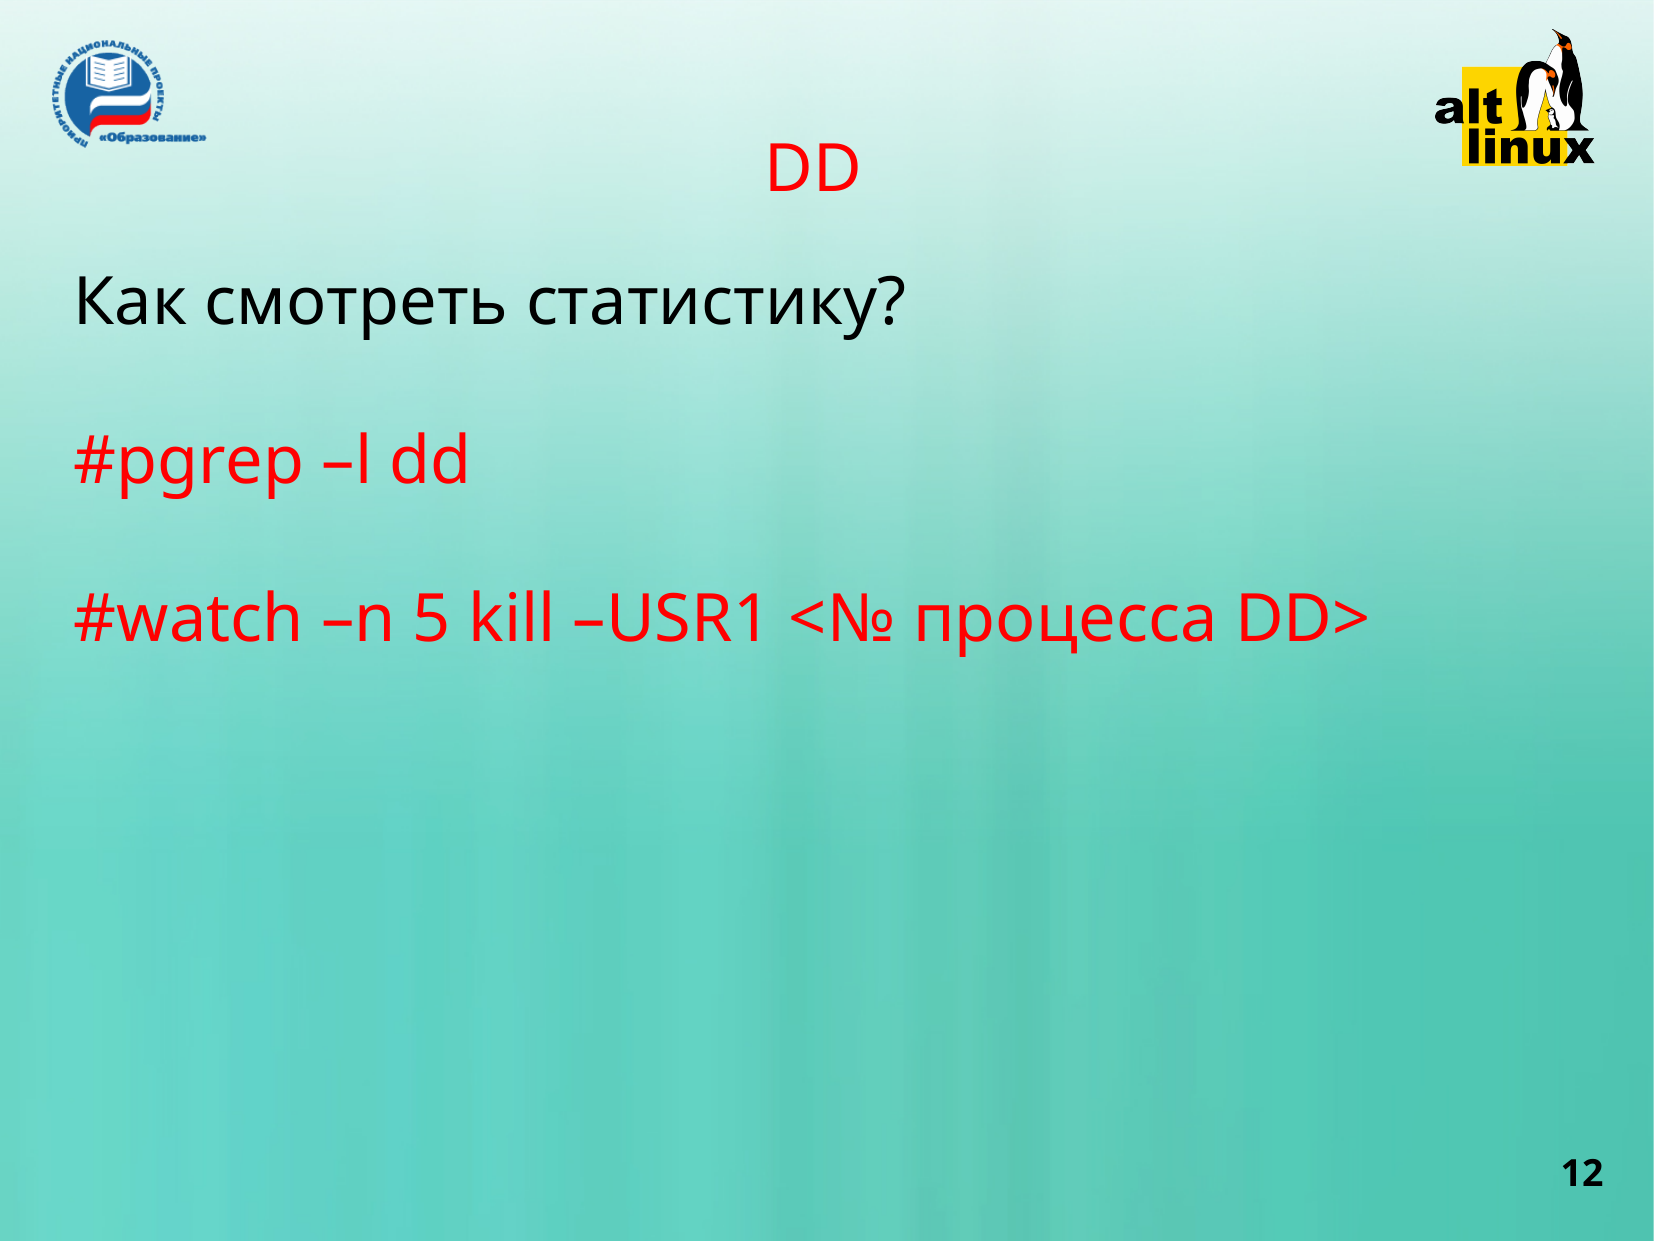

# DD
Как смотреть статистику?
#pgrep –l dd
#watch –n 5 kill –USR1 <№ процесса DD>